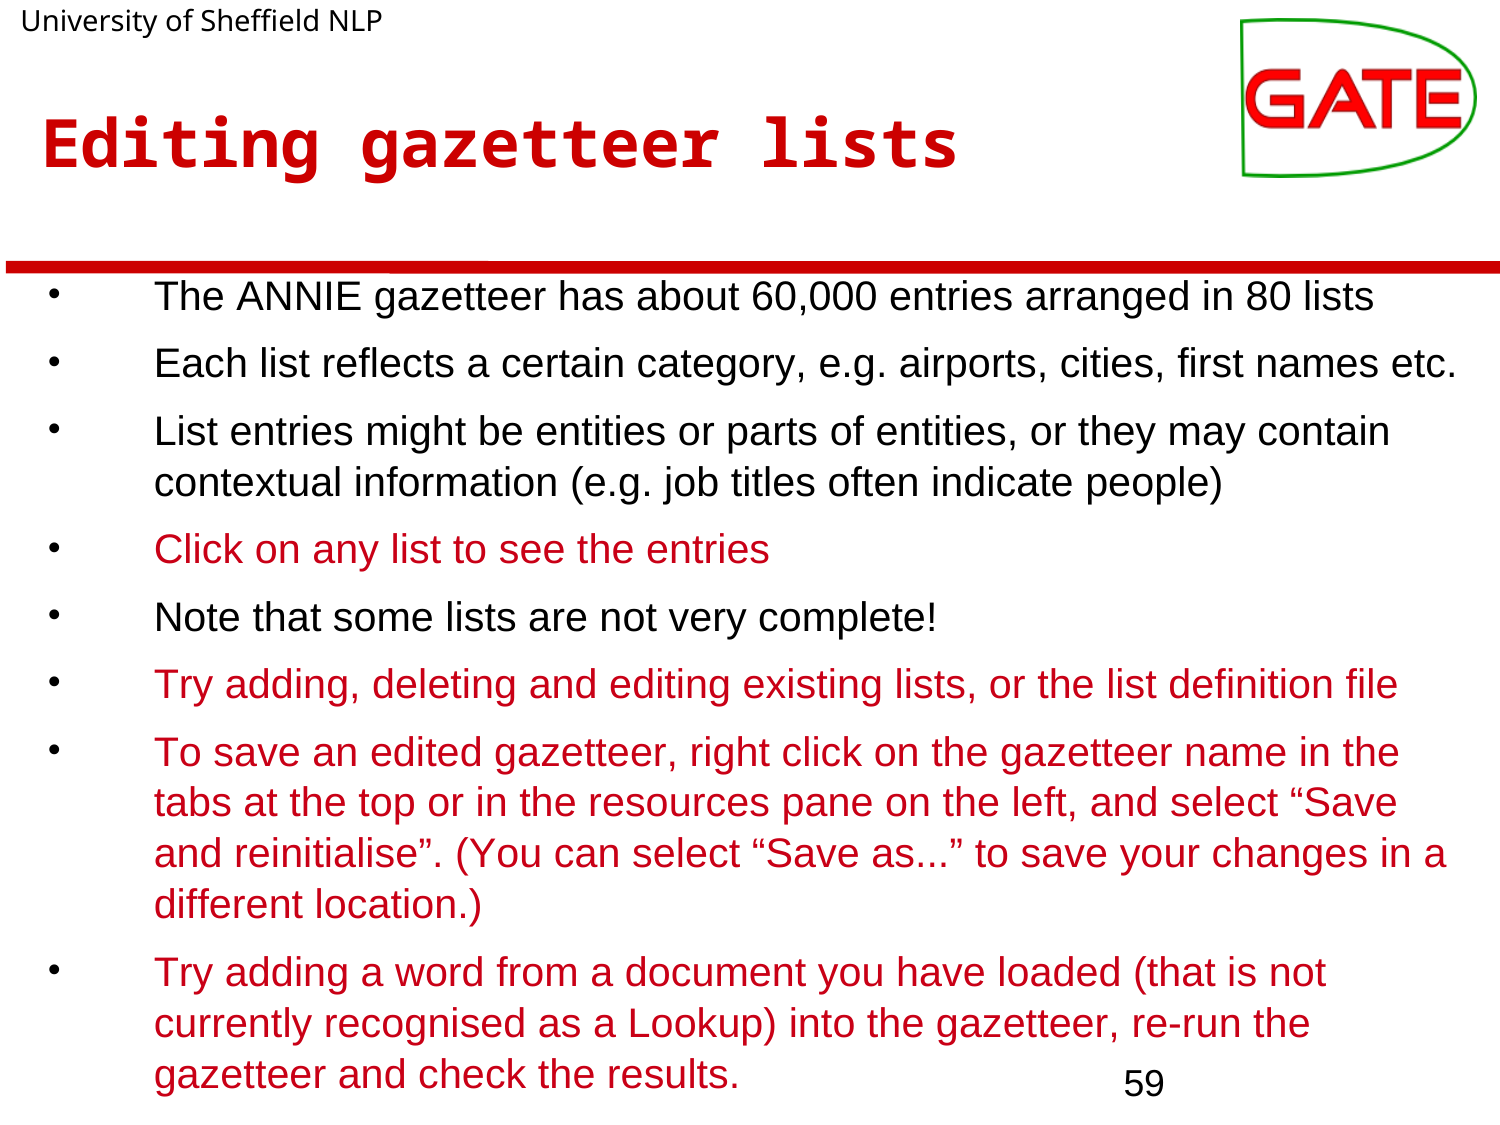

# Editing gazetteer lists
The ANNIE gazetteer has about 60,000 entries arranged in 80 lists
Each list reflects a certain category, e.g. airports, cities, first names etc.
List entries might be entities or parts of entities, or they may contain contextual information (e.g. job titles often indicate people)‏
Click on any list to see the entries
Note that some lists are not very complete!
Try adding, deleting and editing existing lists, or the list definition file
To save an edited gazetteer, right click on the gazetteer name in the tabs at the top or in the resources pane on the left, and select “Save and reinitialise”. (You can select “Save as...” to save your changes in a different location.)
Try adding a word from a document you have loaded (that is not currently recognised as a Lookup) into the gazetteer, re-run the gazetteer and check the results.
59